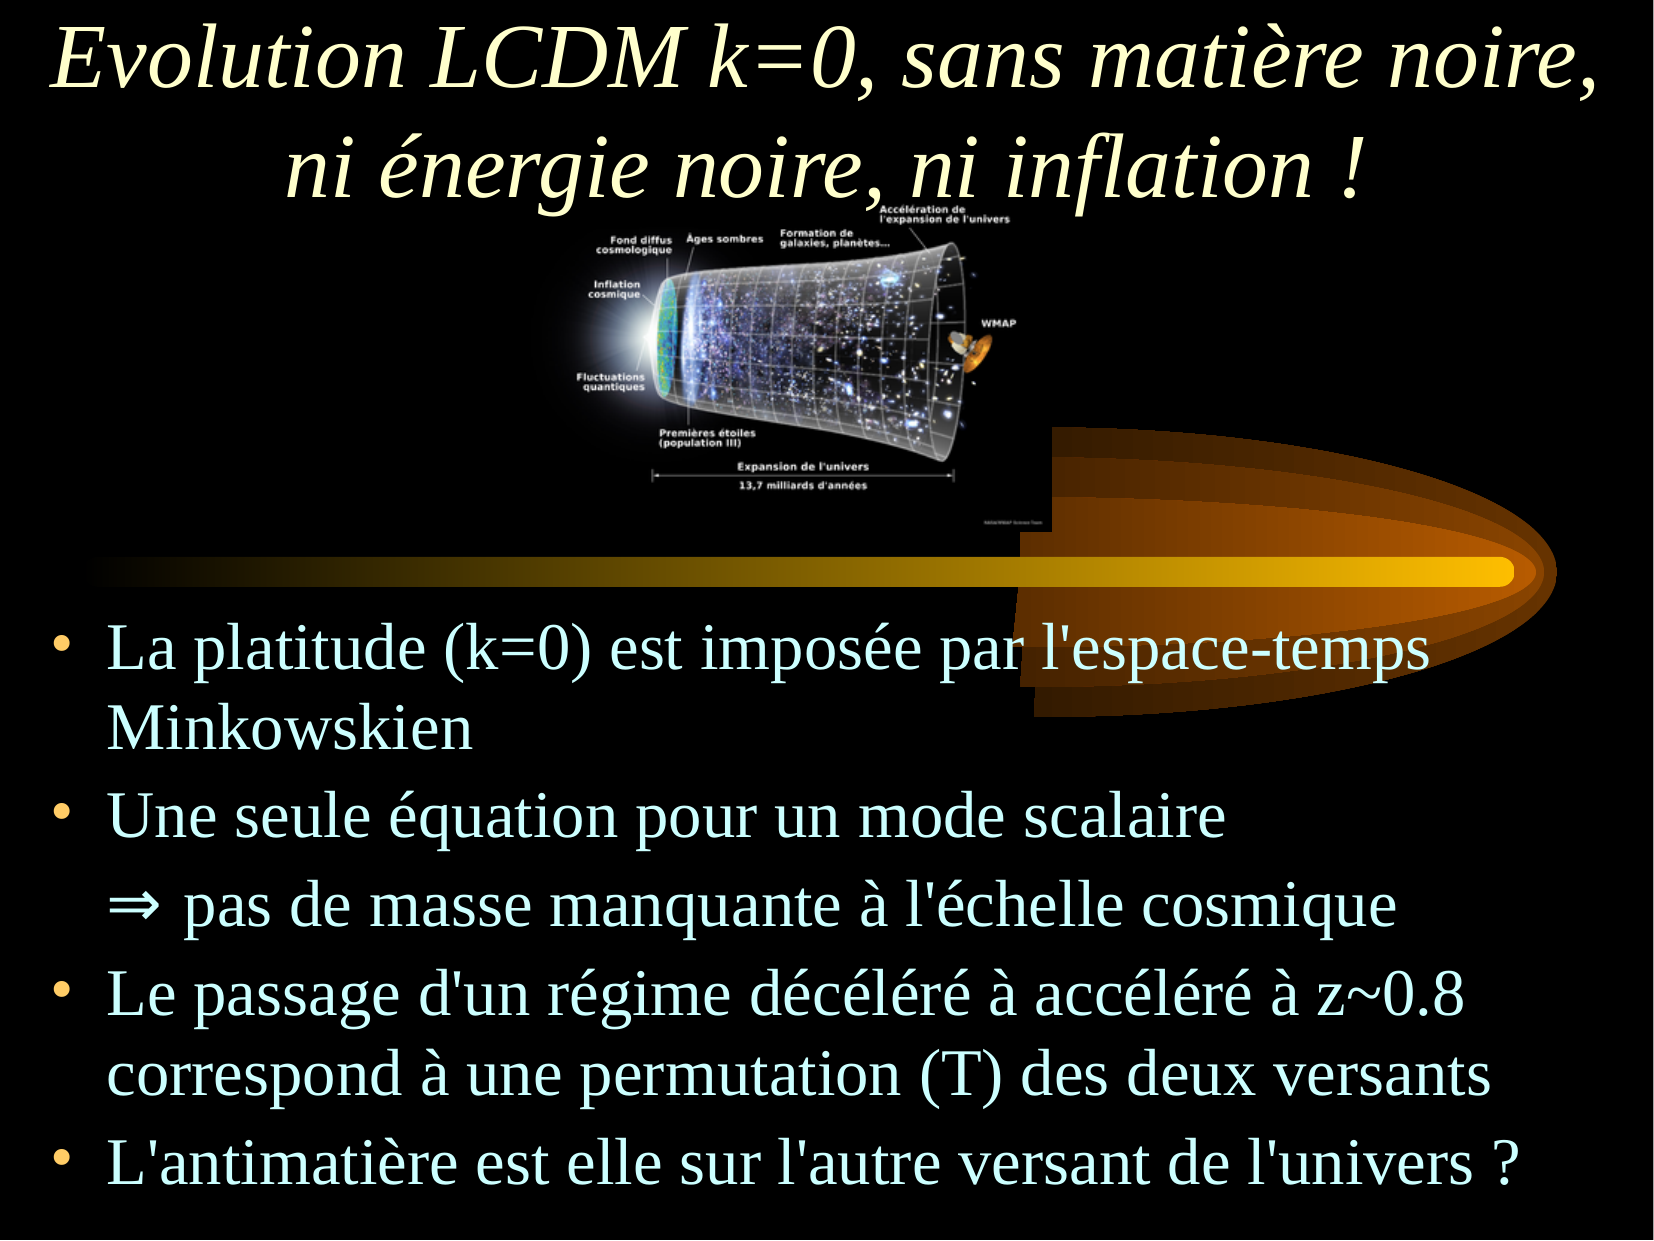

# Evolution LCDM k=0, sans matière noire, ni énergie noire, ni inflation !
La platitude (k=0) est imposée par l'espace-temps Minkowskien
Une seule équation pour un mode scalaire
⇒ pas de masse manquante à l'échelle cosmique
Le passage d'un régime décéléré à accéléré à z~0.8 correspond à une permutation (T) des deux versants
L'antimatière est elle sur l'autre versant de l'univers ?